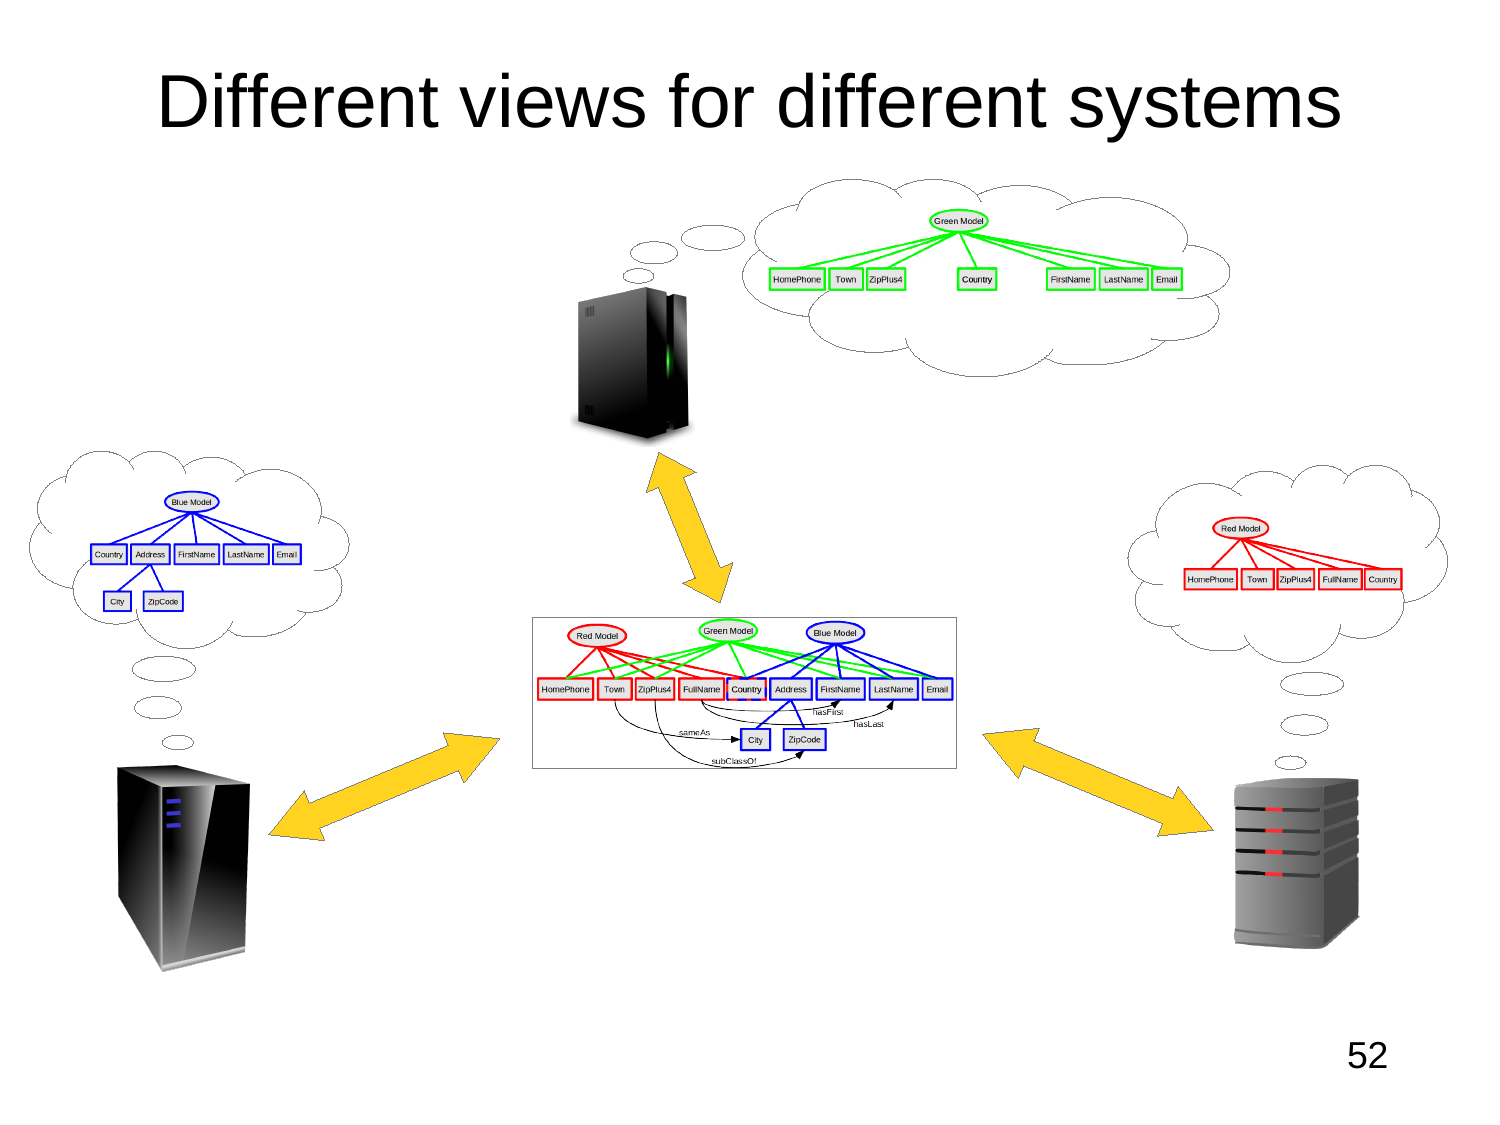

# Different views for different systems
52